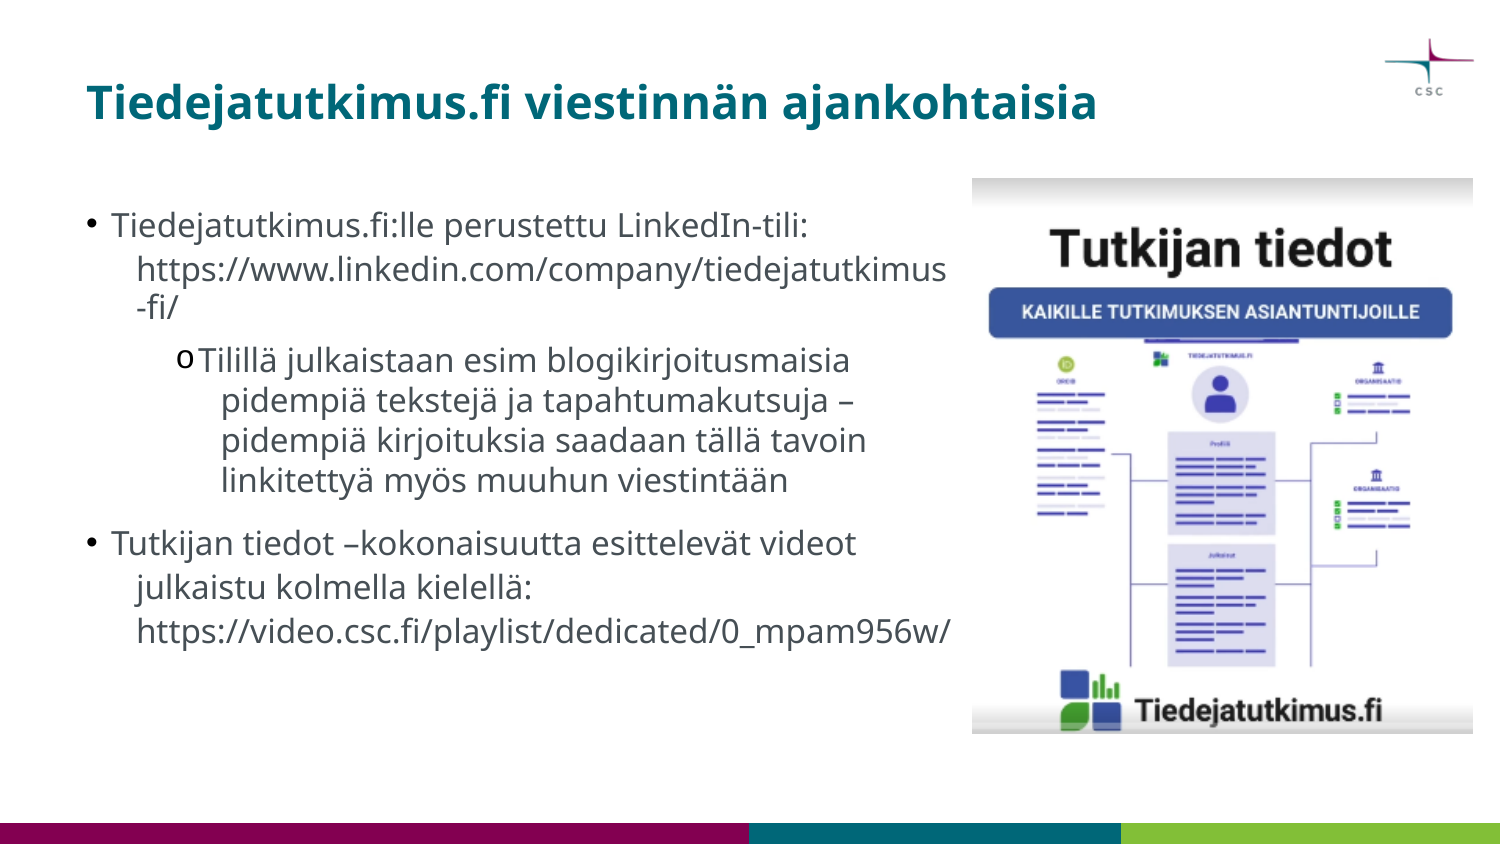

# Tiedejatutkimus.fi viestinnän ajankohtaisia
Tiedejatutkimus.fi:lle perustettu LinkedIn-tili: https://www.linkedin.com/company/tiedejatutkimus-fi/
Tilillä julkaistaan esim blogikirjoitusmaisia pidempiä tekstejä ja tapahtumakutsuja – pidempiä kirjoituksia saadaan tällä tavoin linkitettyä myös muuhun viestintään
Tutkijan tiedot –kokonaisuutta esittelevät videot julkaistu kolmella kielellä: https://video.csc.fi/playlist/dedicated/0_mpam956w/